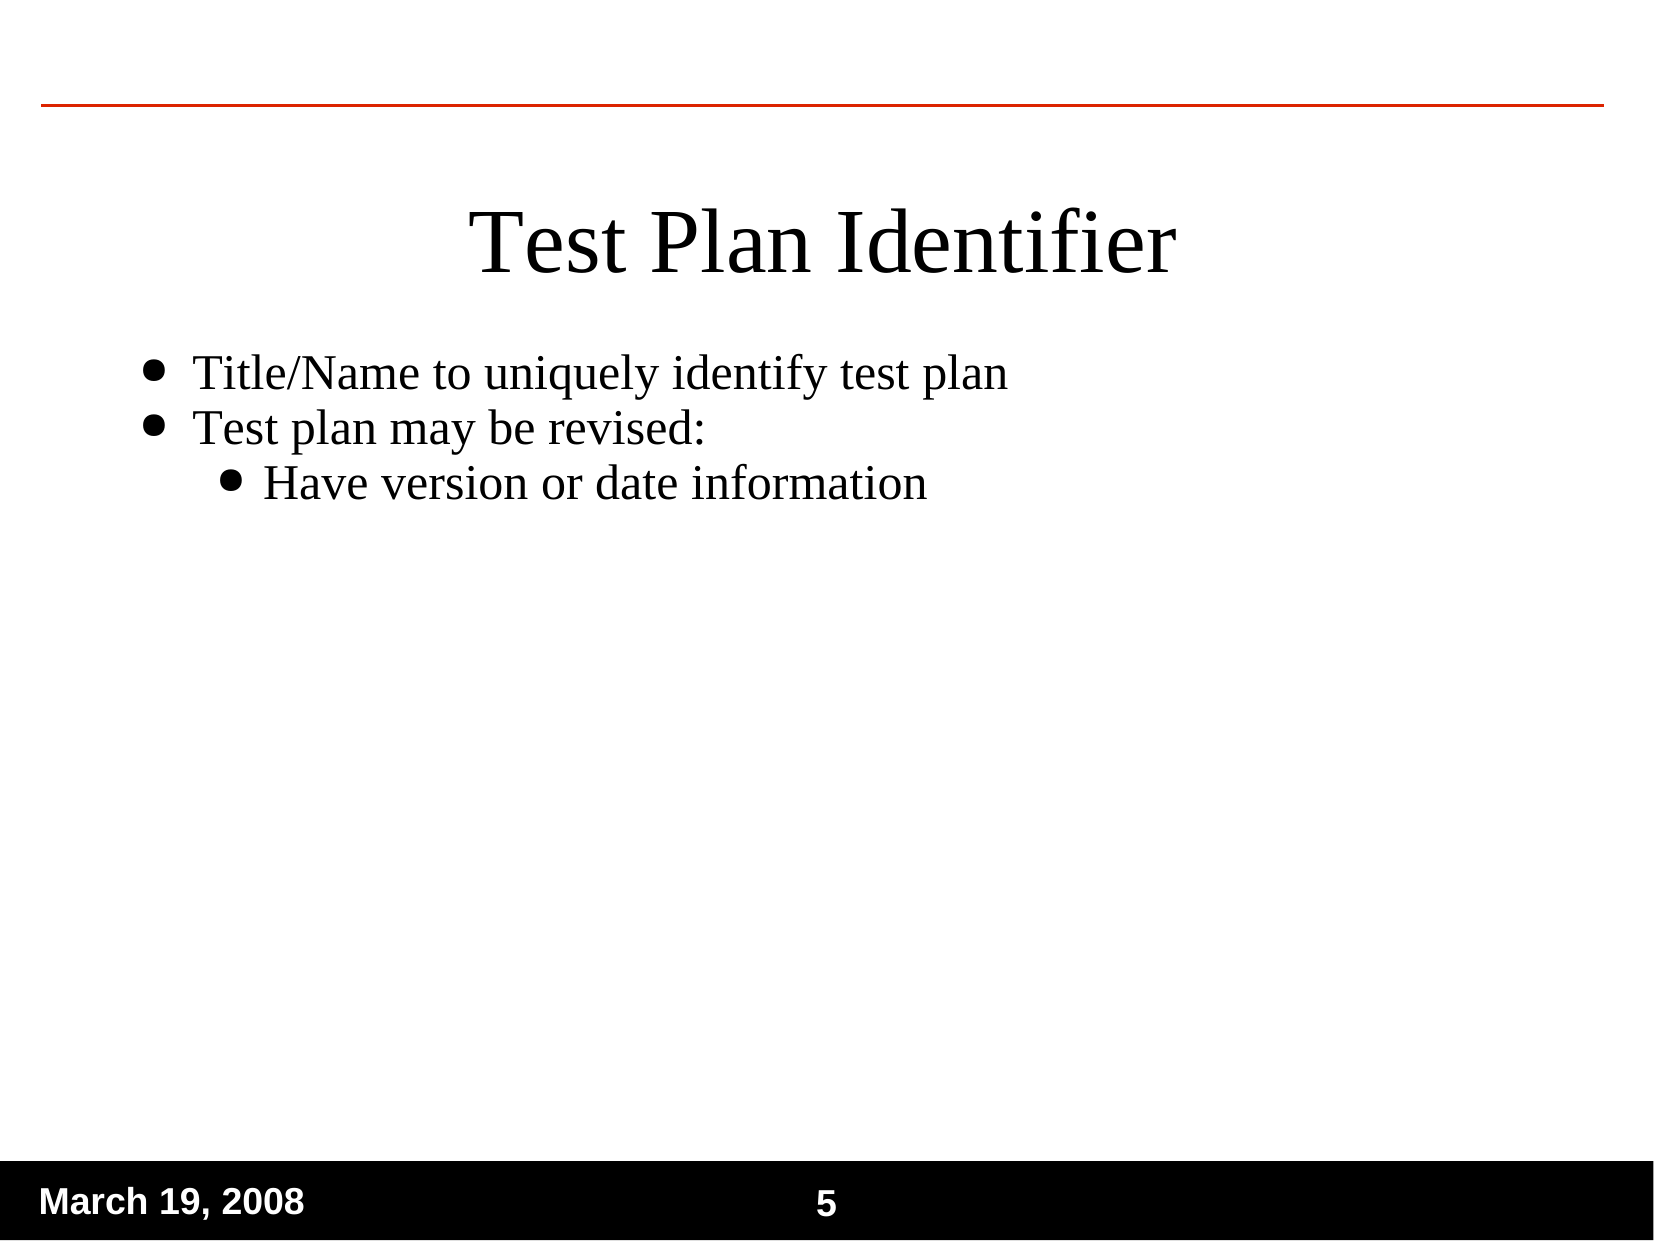

# Test Plan Identifier
Title/Name to uniquely identify test plan
Test plan may be revised:
Have version or date information